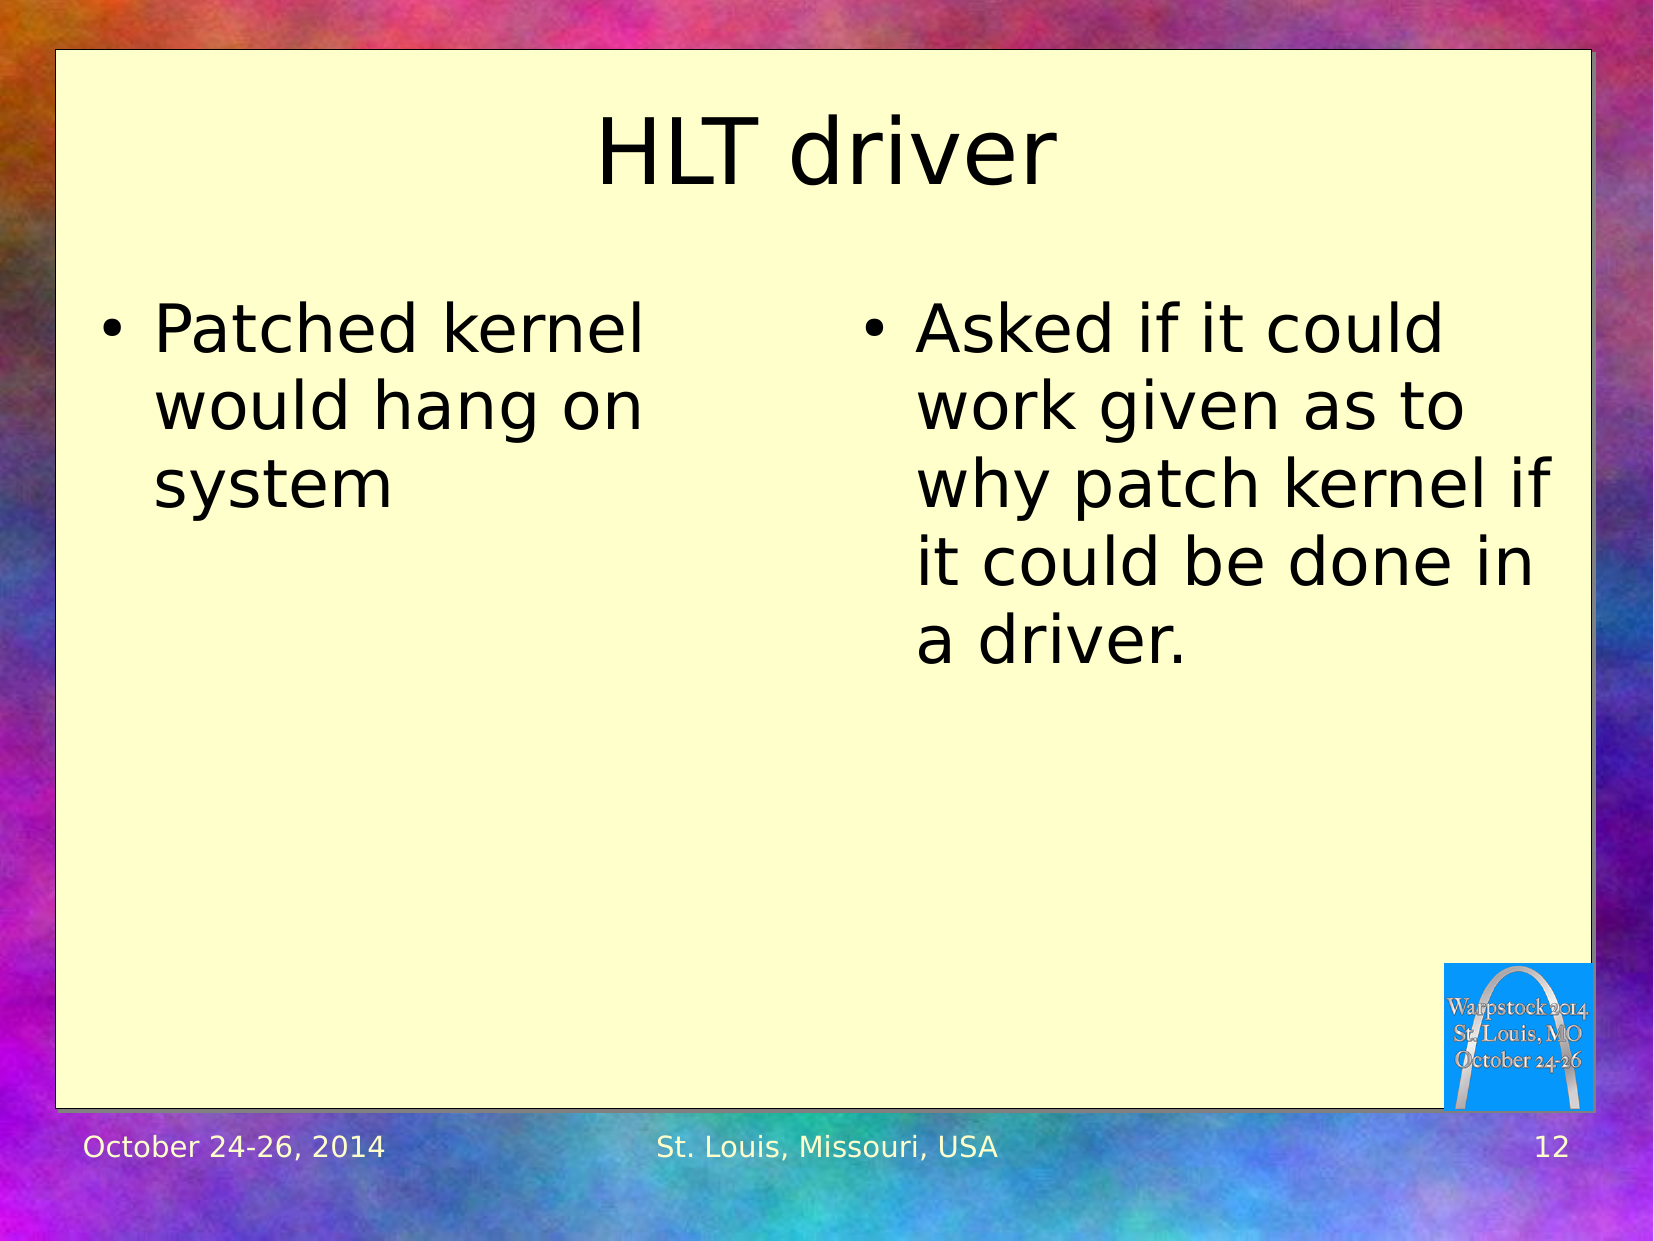

# HLT driver
Patched kernel would hang on system
Asked if it could work given as to why patch kernel if it could be done in a driver.
October 24-26, 2014
St. Louis, Missouri, USA
12